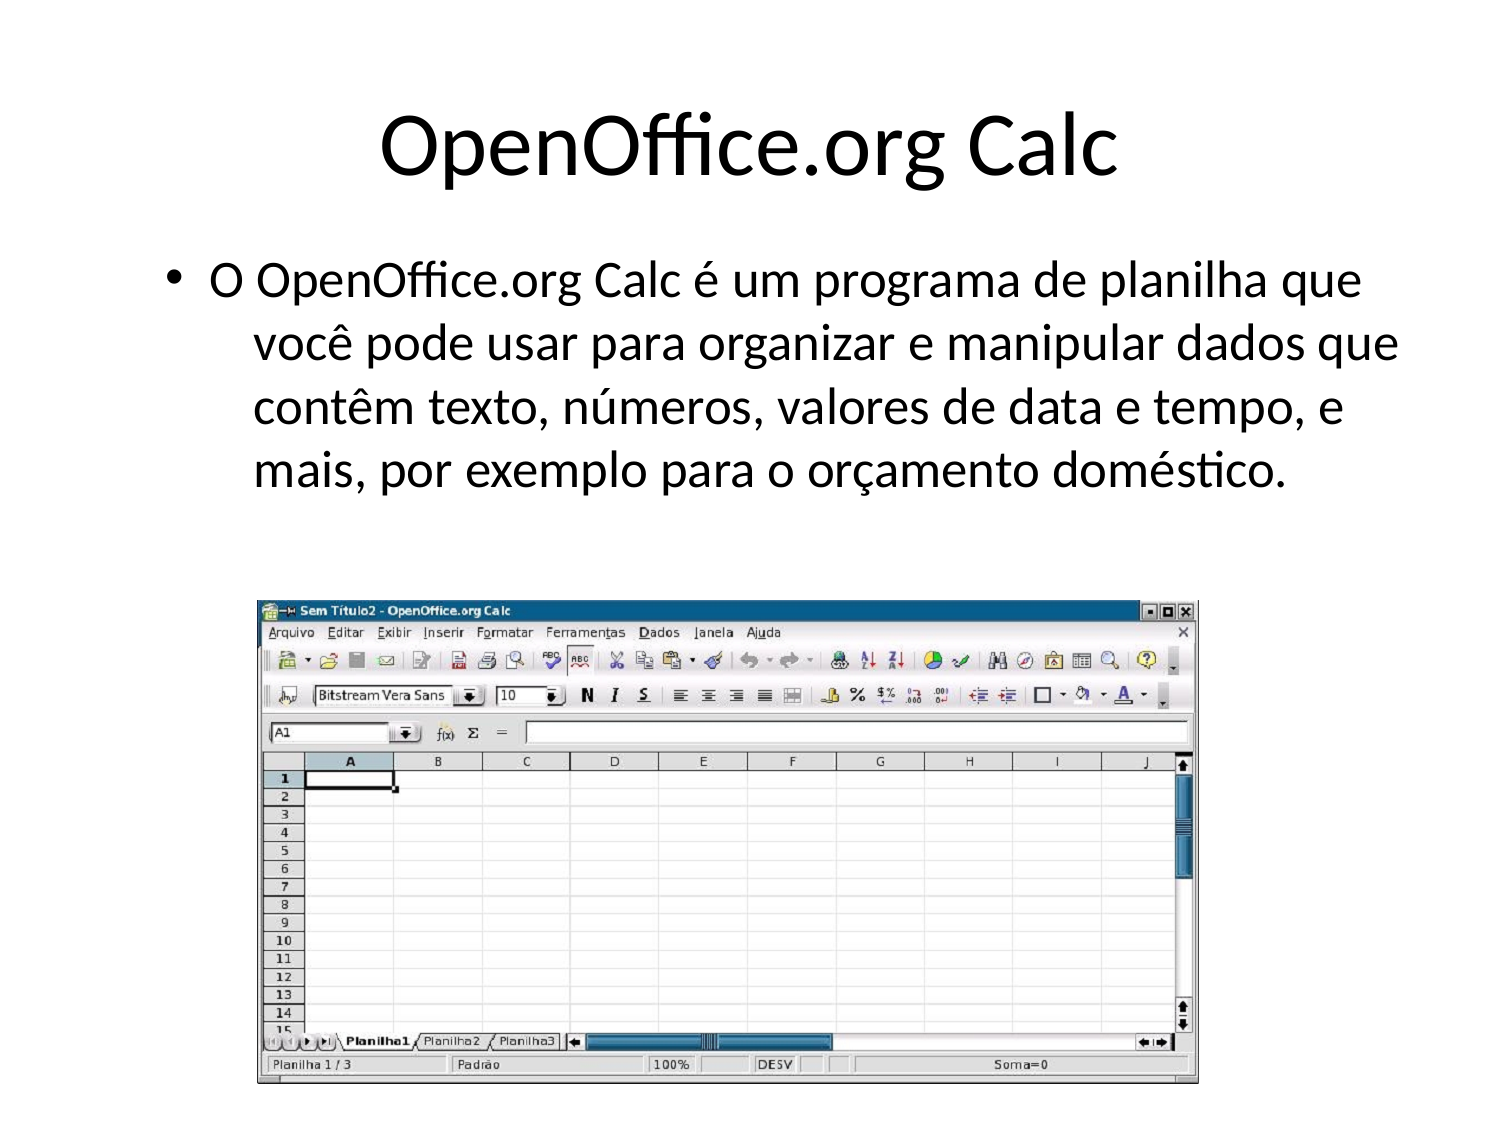

# OpenOffice.org Calc
O OpenOffice.org Calc é um programa de planilha que você pode usar para organizar e manipular dados que contêm texto, números, valores de data e tempo, e mais, por exemplo para o orçamento doméstico.